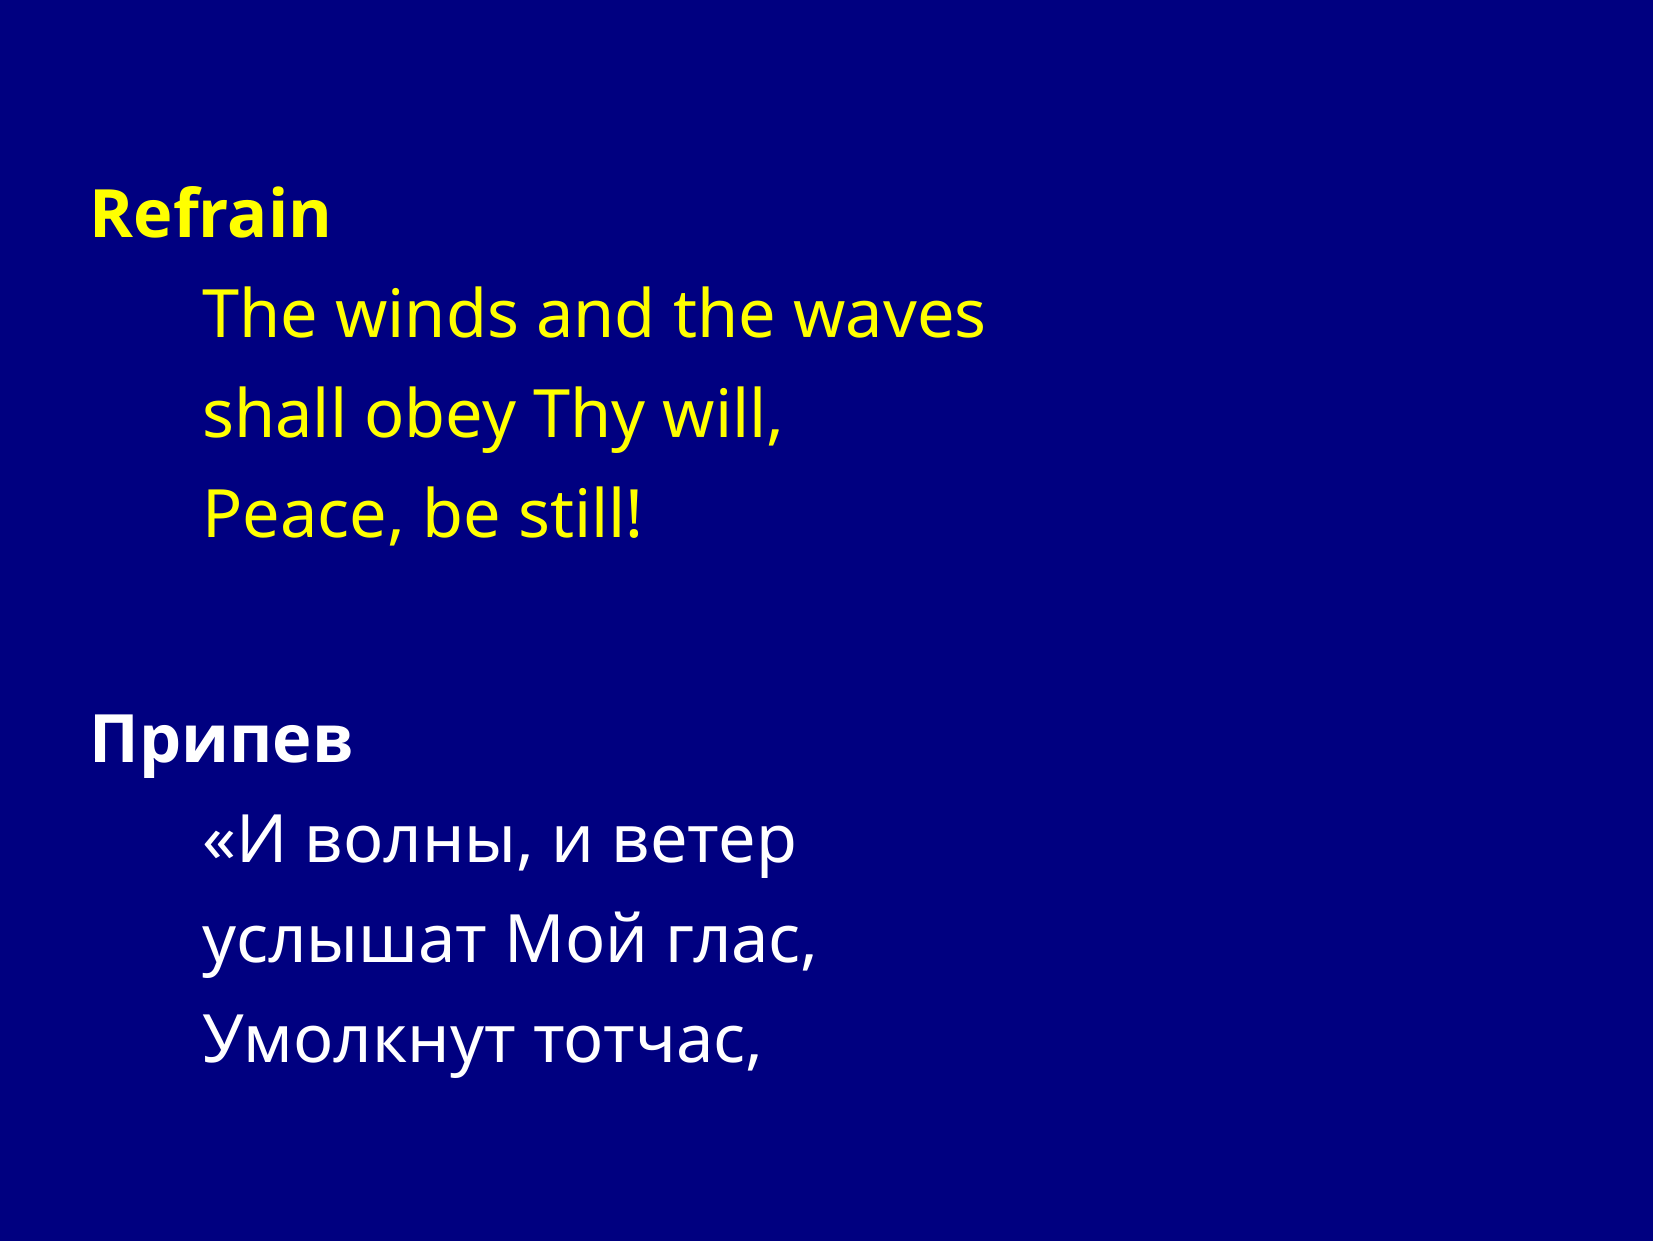

Refrain
	The winds and the waves
	shall obey Thy will,
	Peace, be still!
Припев
	«И волны, и ветер
	услышат Мой глас,
	Умолкнут тотчас,